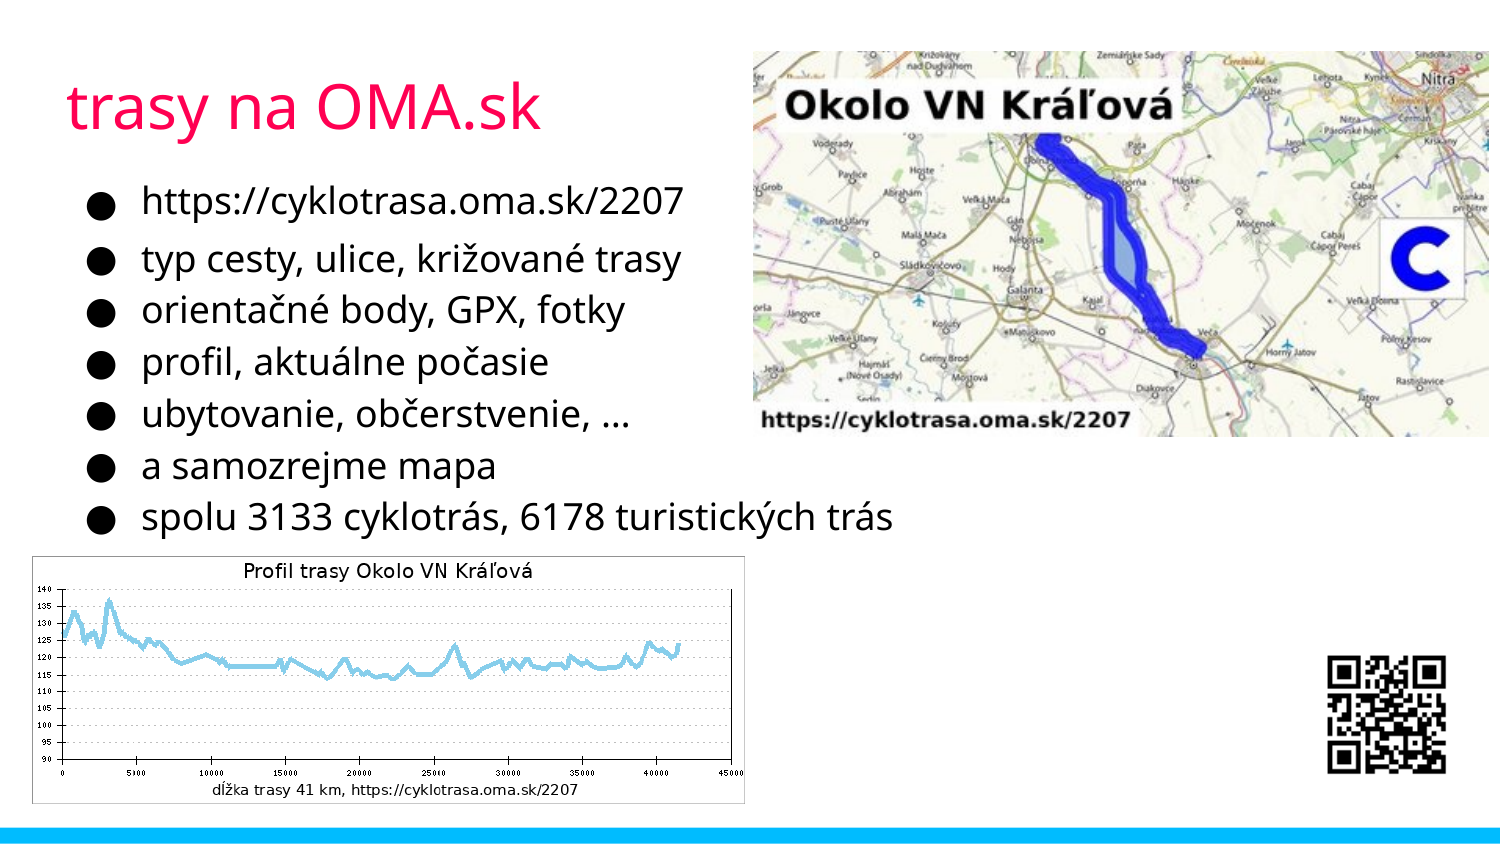

# trasy na OMA.sk
https://cyklotrasa.oma.sk/2207
typ cesty, ulice, križované trasy
orientačné body, GPX, fotky
profil, aktuálne počasie
ubytovanie, občerstvenie, …
a samozrejme mapa
spolu 3133 cyklotrás, 6178 turistických trás